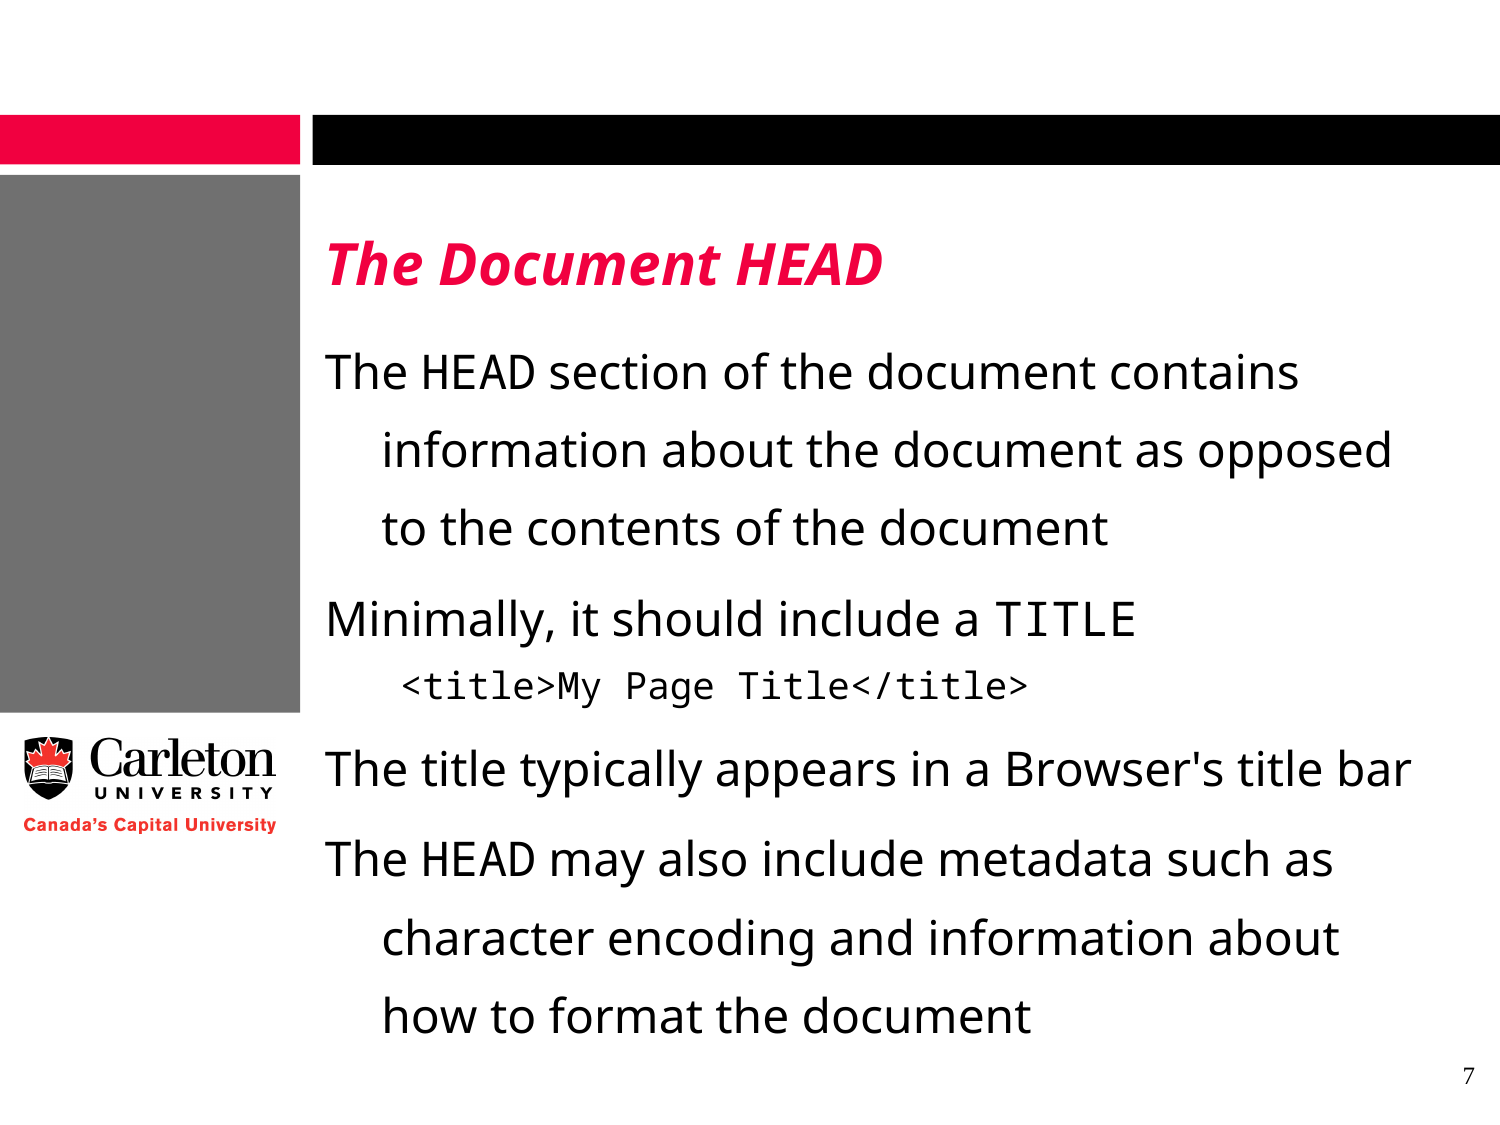

# The Document HEAD
The HEAD section of the document contains information about the document as opposed to the contents of the document
Minimally, it should include a TITLE
<title>My Page Title</title>
The title typically appears in a Browser's title bar
The HEAD may also include metadata such as character encoding and information about how to format the document
7